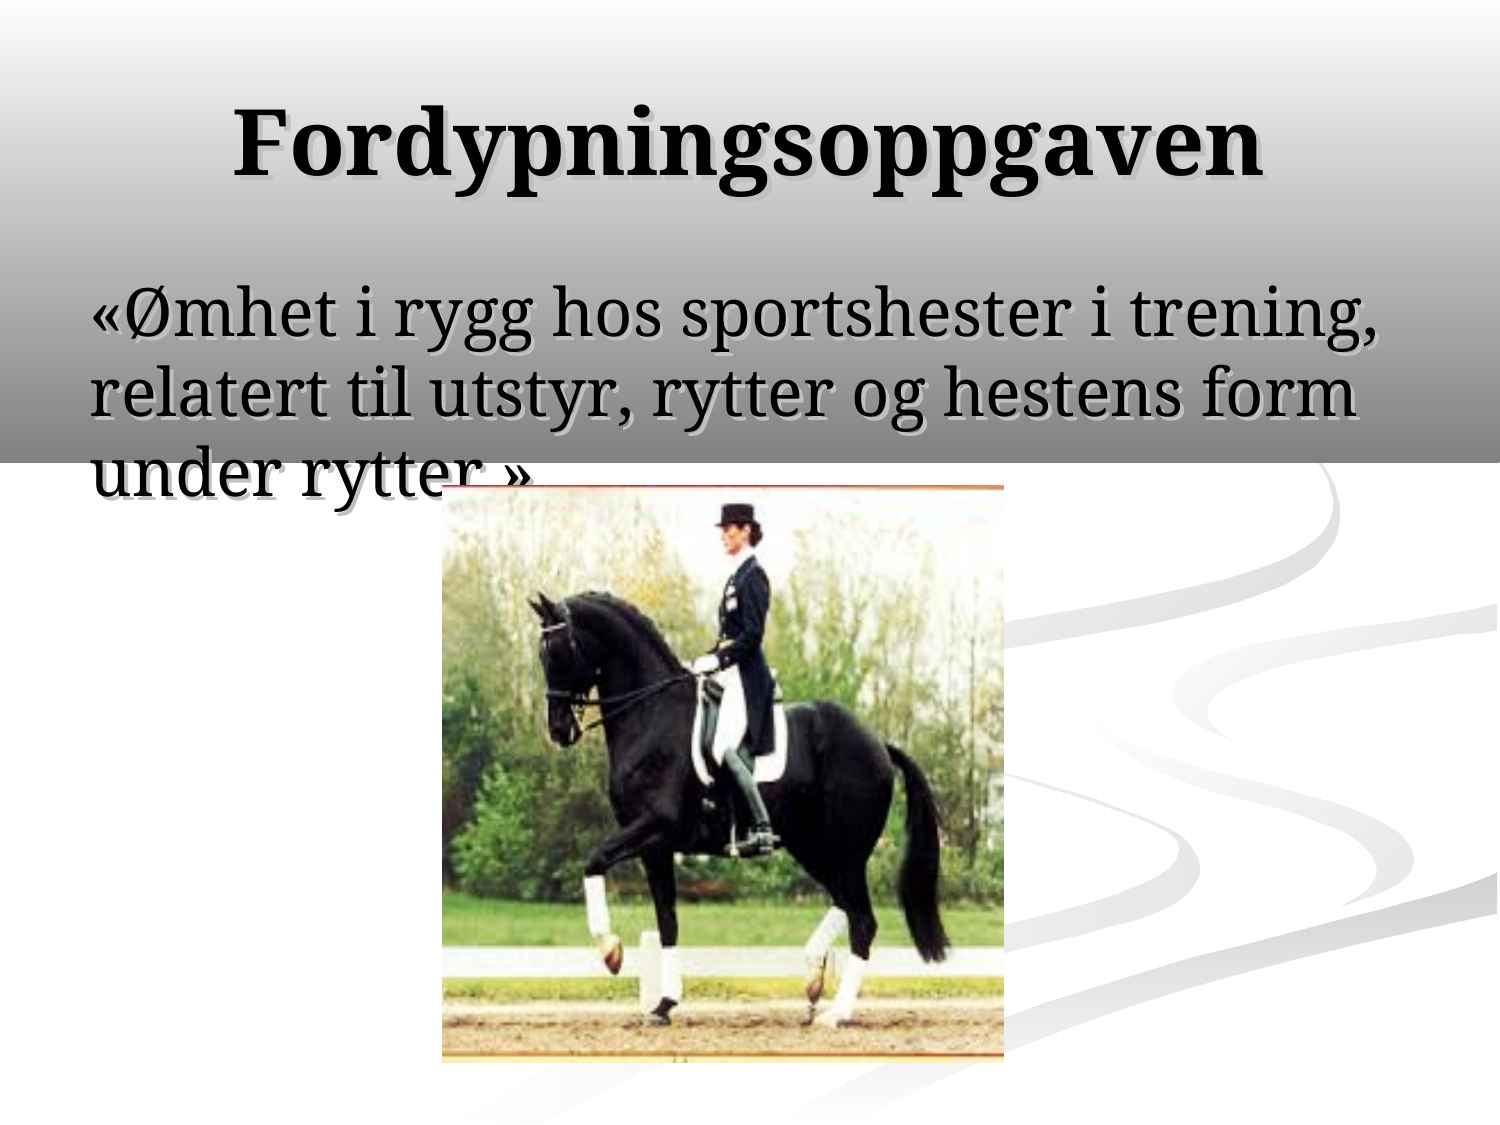

# Fordypningsoppgaven
«Ømhet i rygg hos sportshester i trening, relatert til utstyr, rytter og hestens form under rytter.»